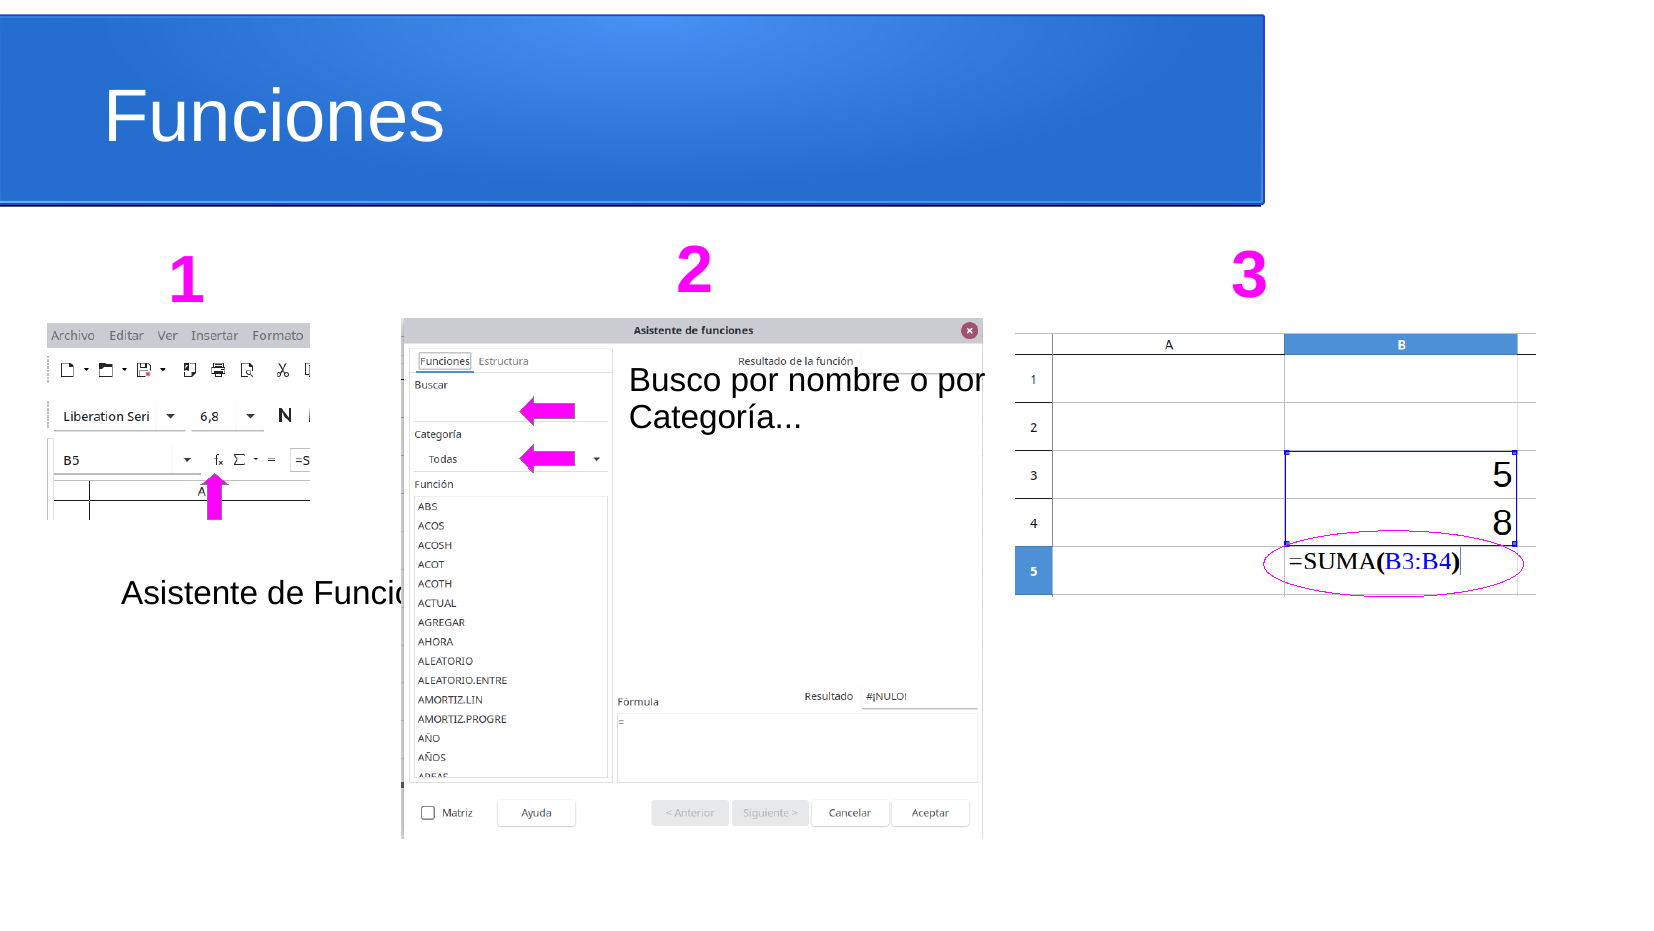

# Funciones
2
3
1
Busco por nombre o por
Categoría...
Asistente de Funciones